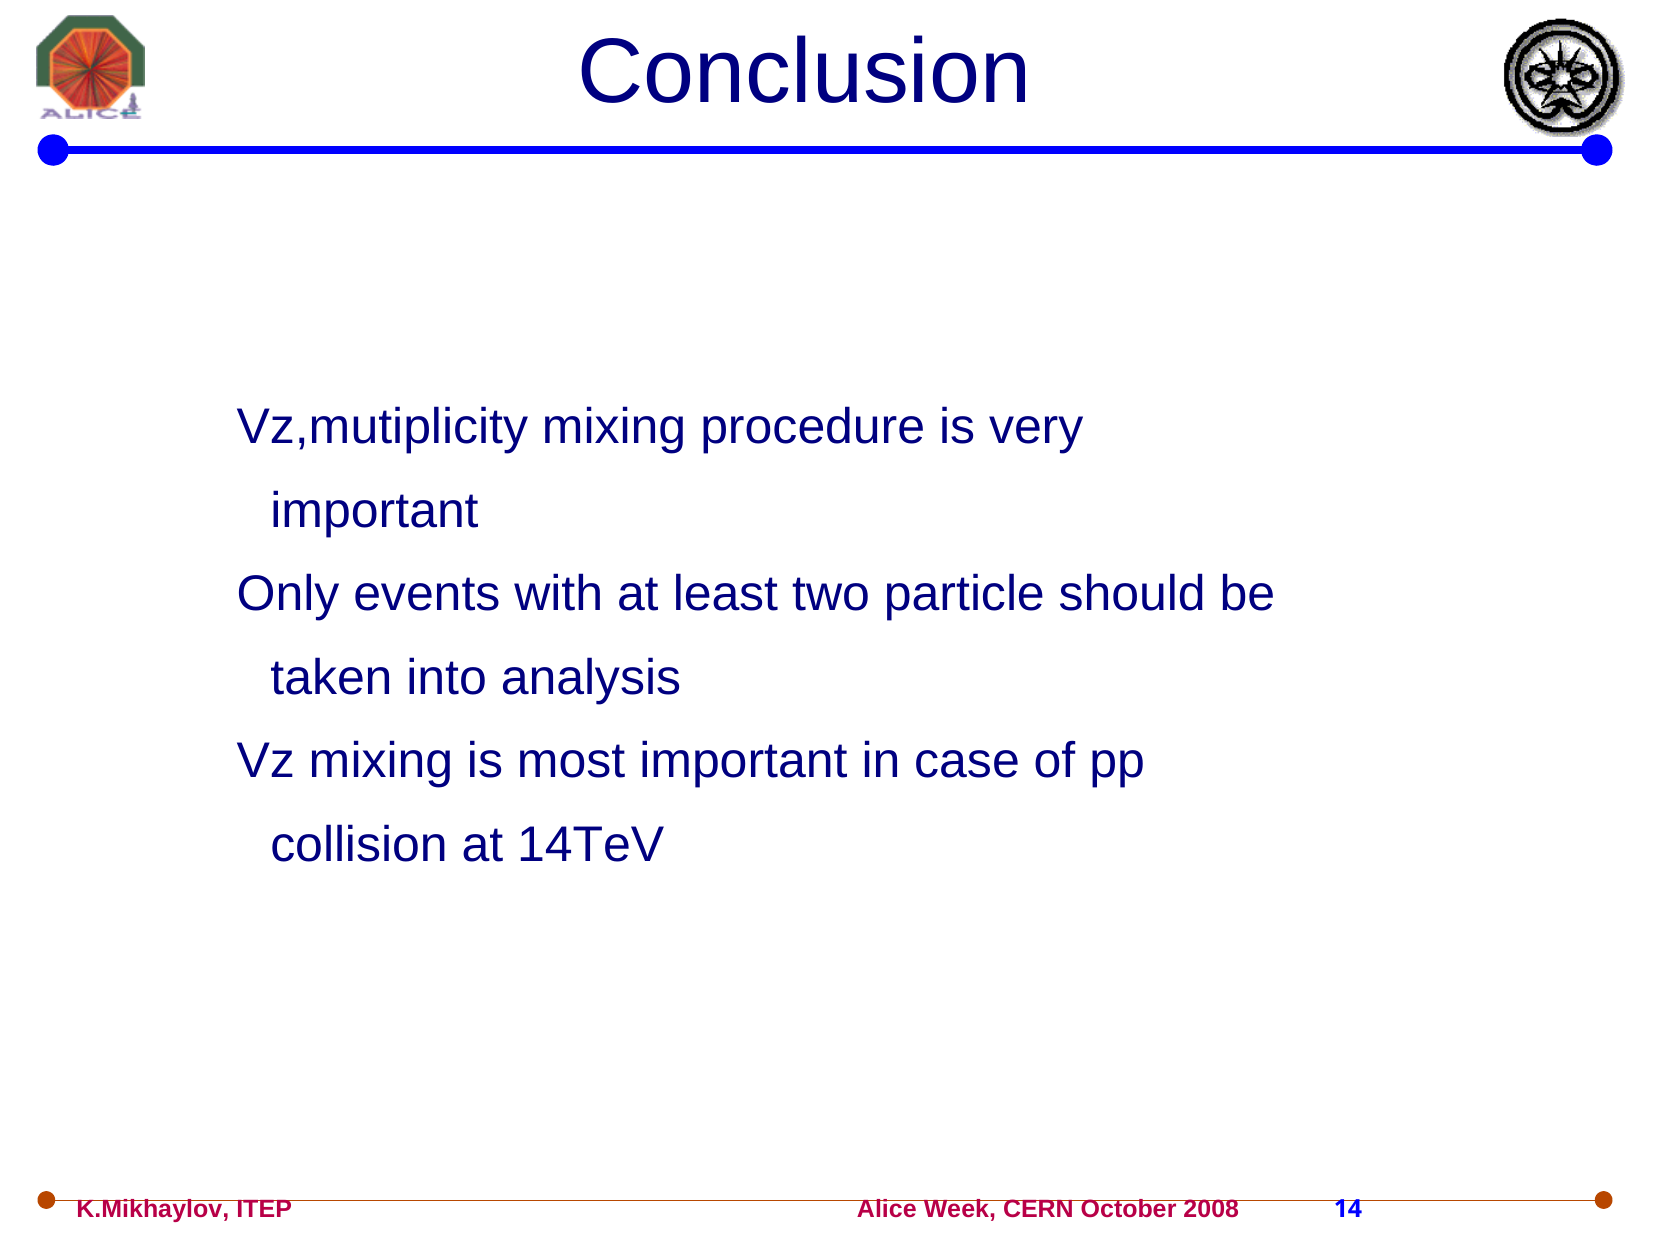

# Conclusion
Vz,mutiplicity mixing procedure is very important
Only events with at least two particle should be taken into analysis
Vz mixing is most important in case of pp collision at 14TeV
K.Mikhaylov, ITEP Alice Week, CERN October 2008